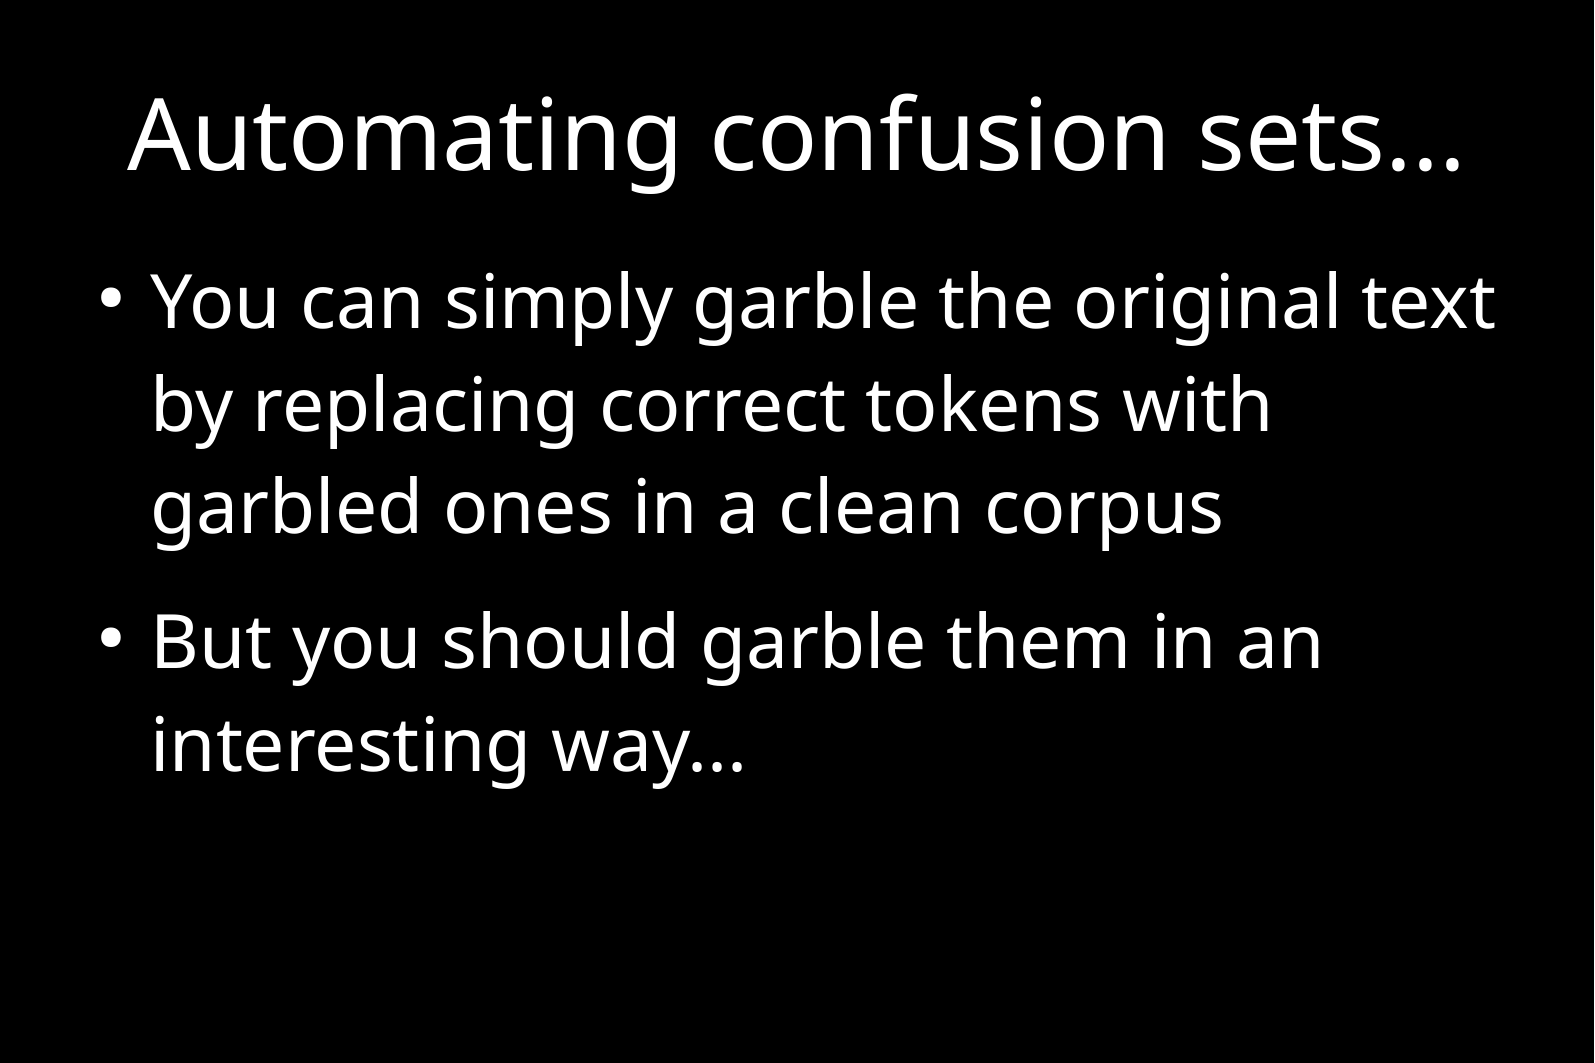

# Automating confusion sets...
You can simply garble the original text by replacing correct tokens with garbled ones in a clean corpus
But you should garble them in an interesting way...